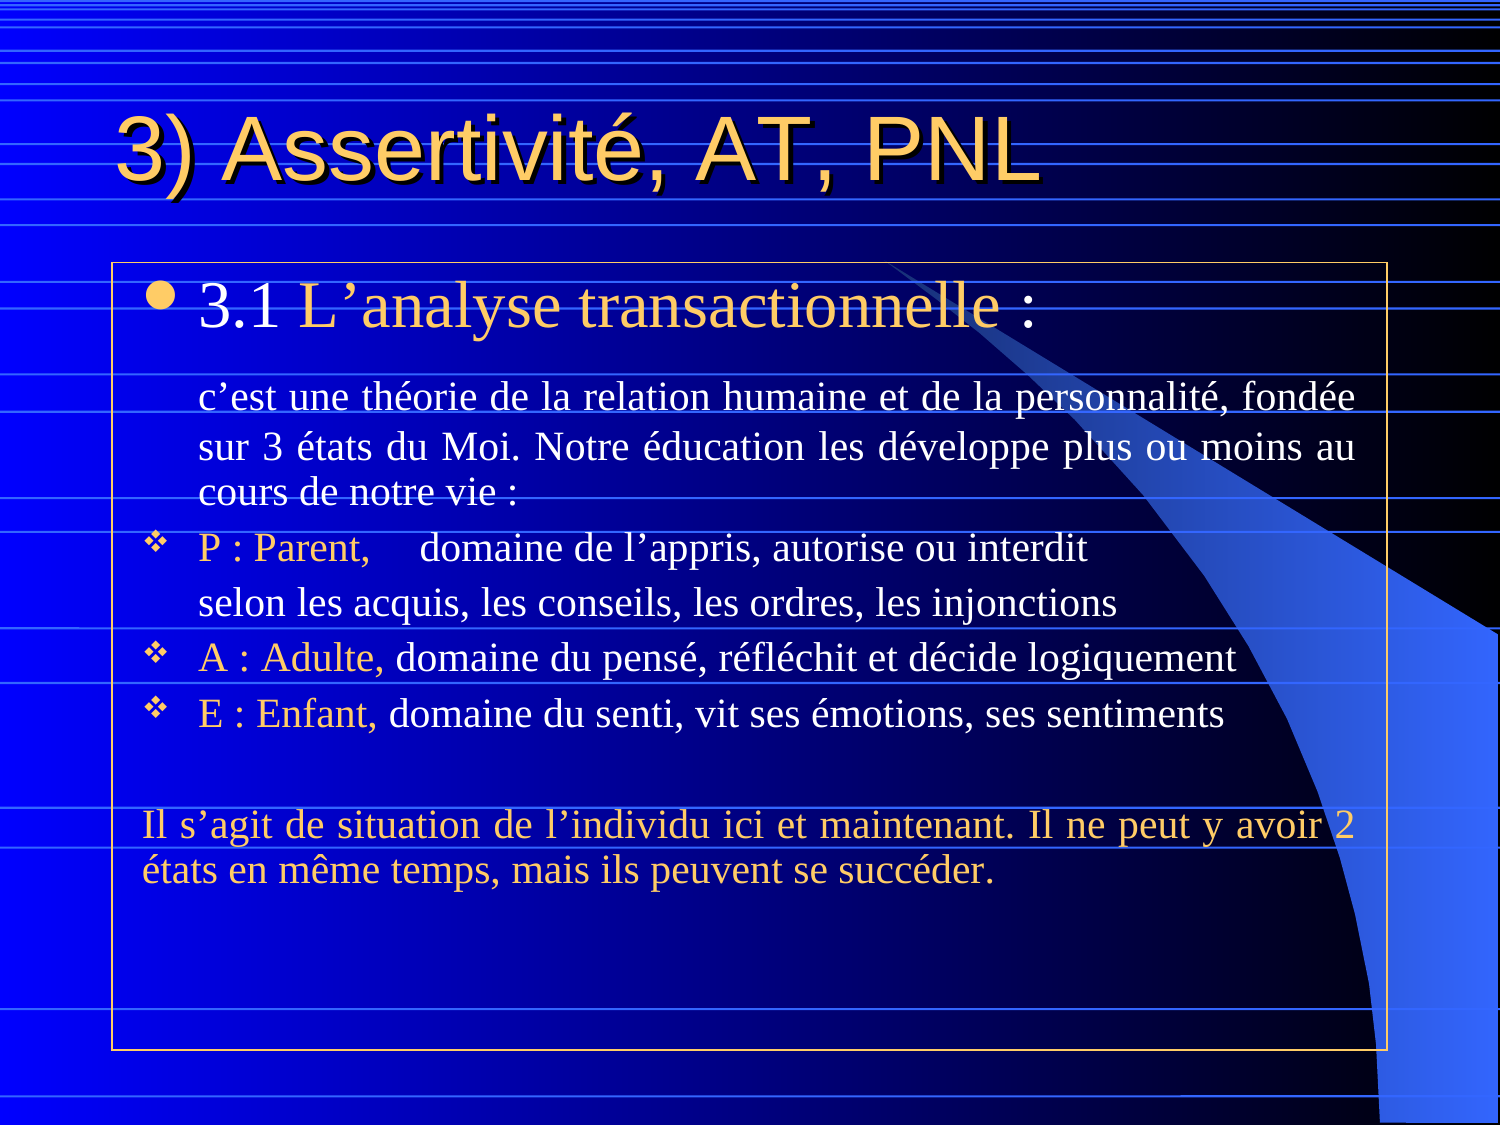

# 3) Assertivité, AT, PNL
3.1 L’analyse transactionnelle :
	c’est une théorie de la relation humaine et de la personnalité, fondée sur 3 états du Moi. Notre éducation les développe plus ou moins au cours de notre vie :
P : Parent, 	domaine de l’appris, autorise ou interdit
selon les acquis, les conseils, les ordres, les injonctions
A : Adulte, domaine du pensé, réfléchit et décide logiquement
E : Enfant, domaine du senti, vit ses émotions, ses sentiments
Il s’agit de situation de l’individu ici et maintenant. Il ne peut y avoir 2 états en même temps, mais ils peuvent se succéder.